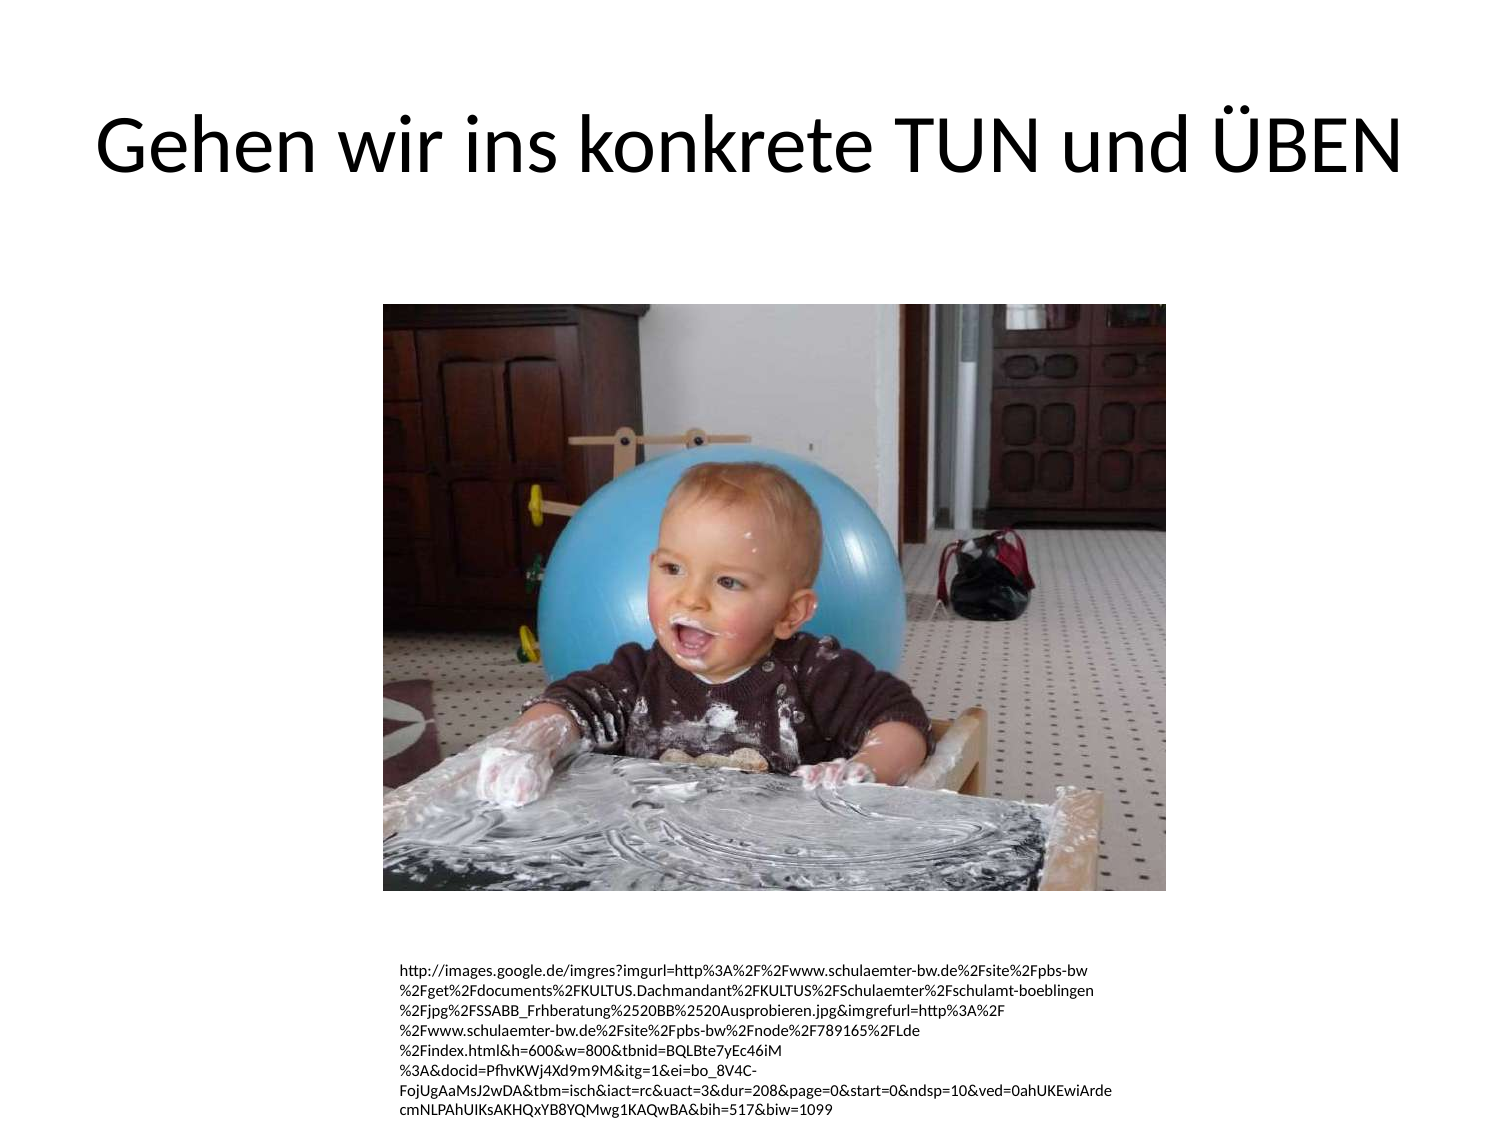

# Gehen wir ins konkrete TUN und ÜBEN
http://images.google.de/imgres?imgurl=http%3A%2F%2Fwww.schulaemter-bw.de%2Fsite%2Fpbs-bw%2Fget%2Fdocuments%2FKULTUS.Dachmandant%2FKULTUS%2FSchulaemter%2Fschulamt-boeblingen%2Fjpg%2FSSABB_Frhberatung%2520BB%2520Ausprobieren.jpg&imgrefurl=http%3A%2F%2Fwww.schulaemter-bw.de%2Fsite%2Fpbs-bw%2Fnode%2F789165%2FLde%2Findex.html&h=600&w=800&tbnid=BQLBte7yEc46iM%3A&docid=PfhvKWj4Xd9m9M&itg=1&ei=bo_8V4C-FojUgAaMsJ2wDA&tbm=isch&iact=rc&uact=3&dur=208&page=0&start=0&ndsp=10&ved=0ahUKEwiArdecmNLPAhUIKsAKHQxYB8YQMwg1KAQwBA&bih=517&biw=1099